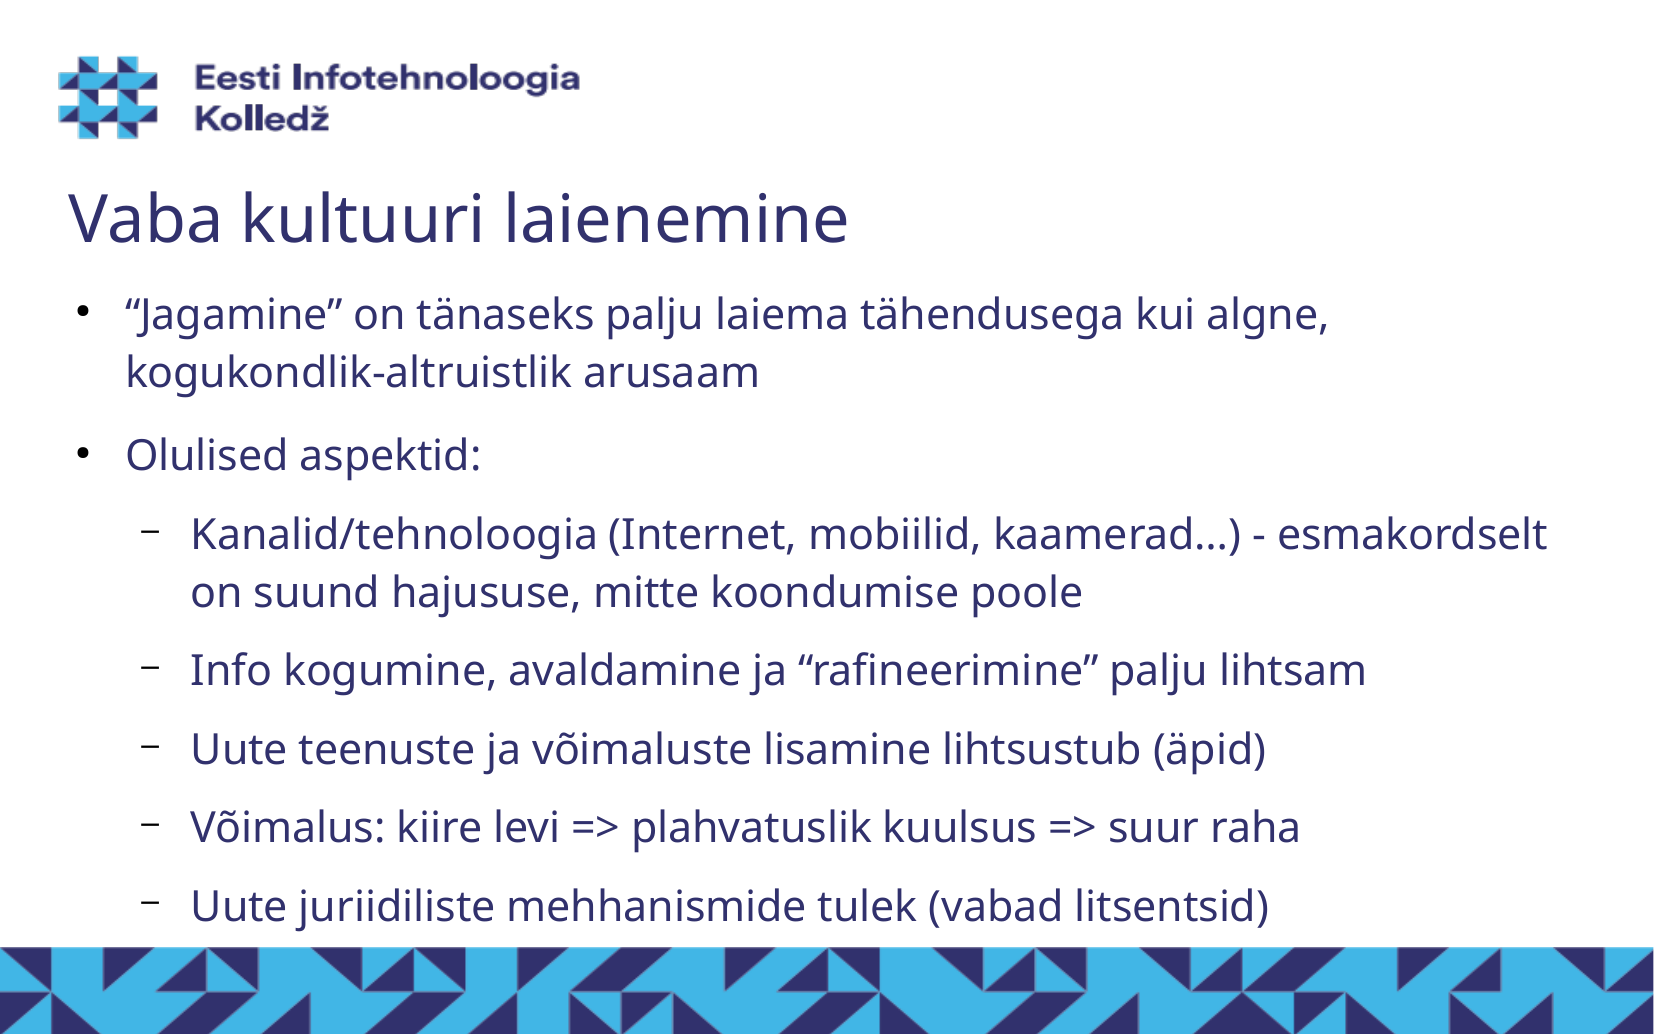

# Vaba kultuuri laienemine
“Jagamine” on tänaseks palju laiema tähendusega kui algne, kogukondlik-altruistlik arusaam
Olulised aspektid:
Kanalid/tehnoloogia (Internet, mobiilid, kaamerad…) - esmakordselt on suund hajususe, mitte koondumise poole
Info kogumine, avaldamine ja “rafineerimine” palju lihtsam
Uute teenuste ja võimaluste lisamine lihtsustub (äpid)
Võimalus: kiire levi => plahvatuslik kuulsus => suur raha
Uute juriidiliste mehhanismide tulek (vabad litsentsid)